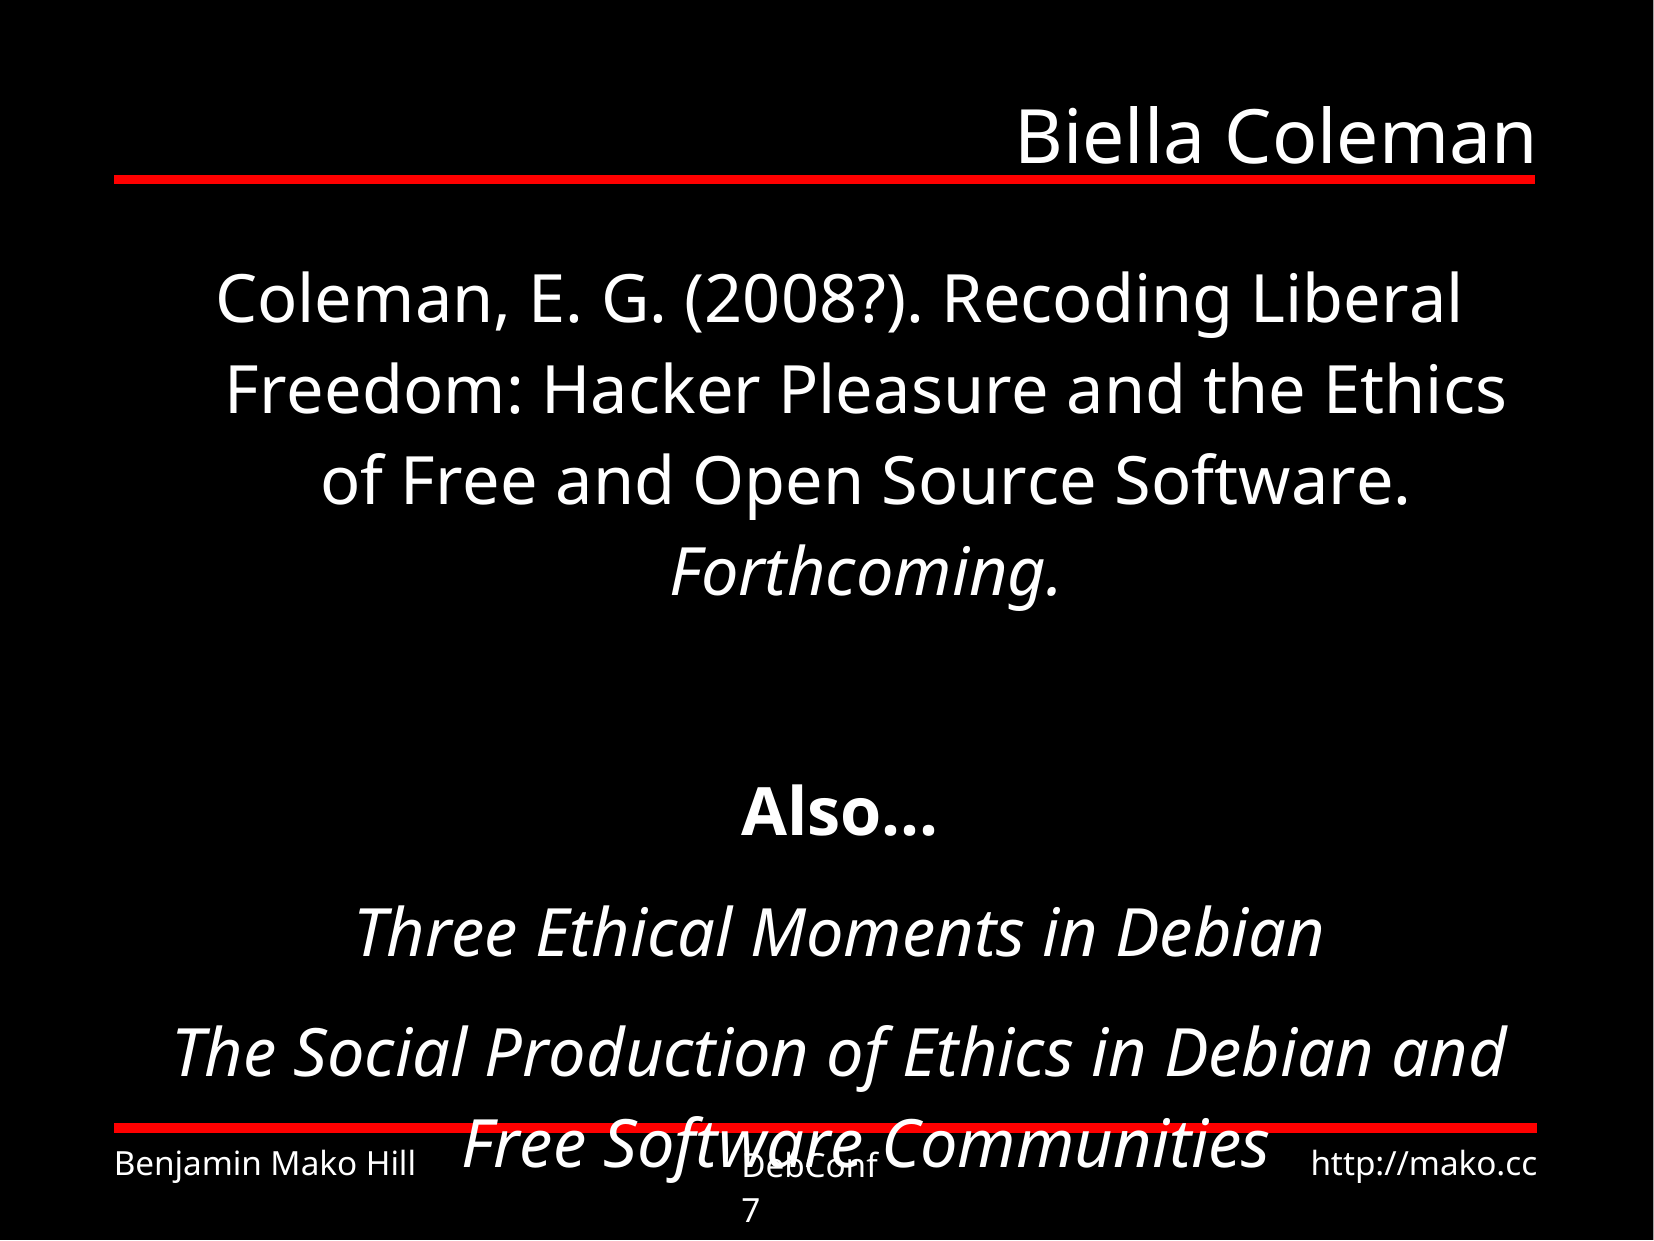

# Biella Coleman
Coleman, E. G. (2008?). Recoding Liberal Freedom: Hacker Pleasure and the Ethics of Free and Open Source Software. Forthcoming.
Also...
Three Ethical Moments in Debian
The Social Production of Ethics in Debian and Free Software Communities